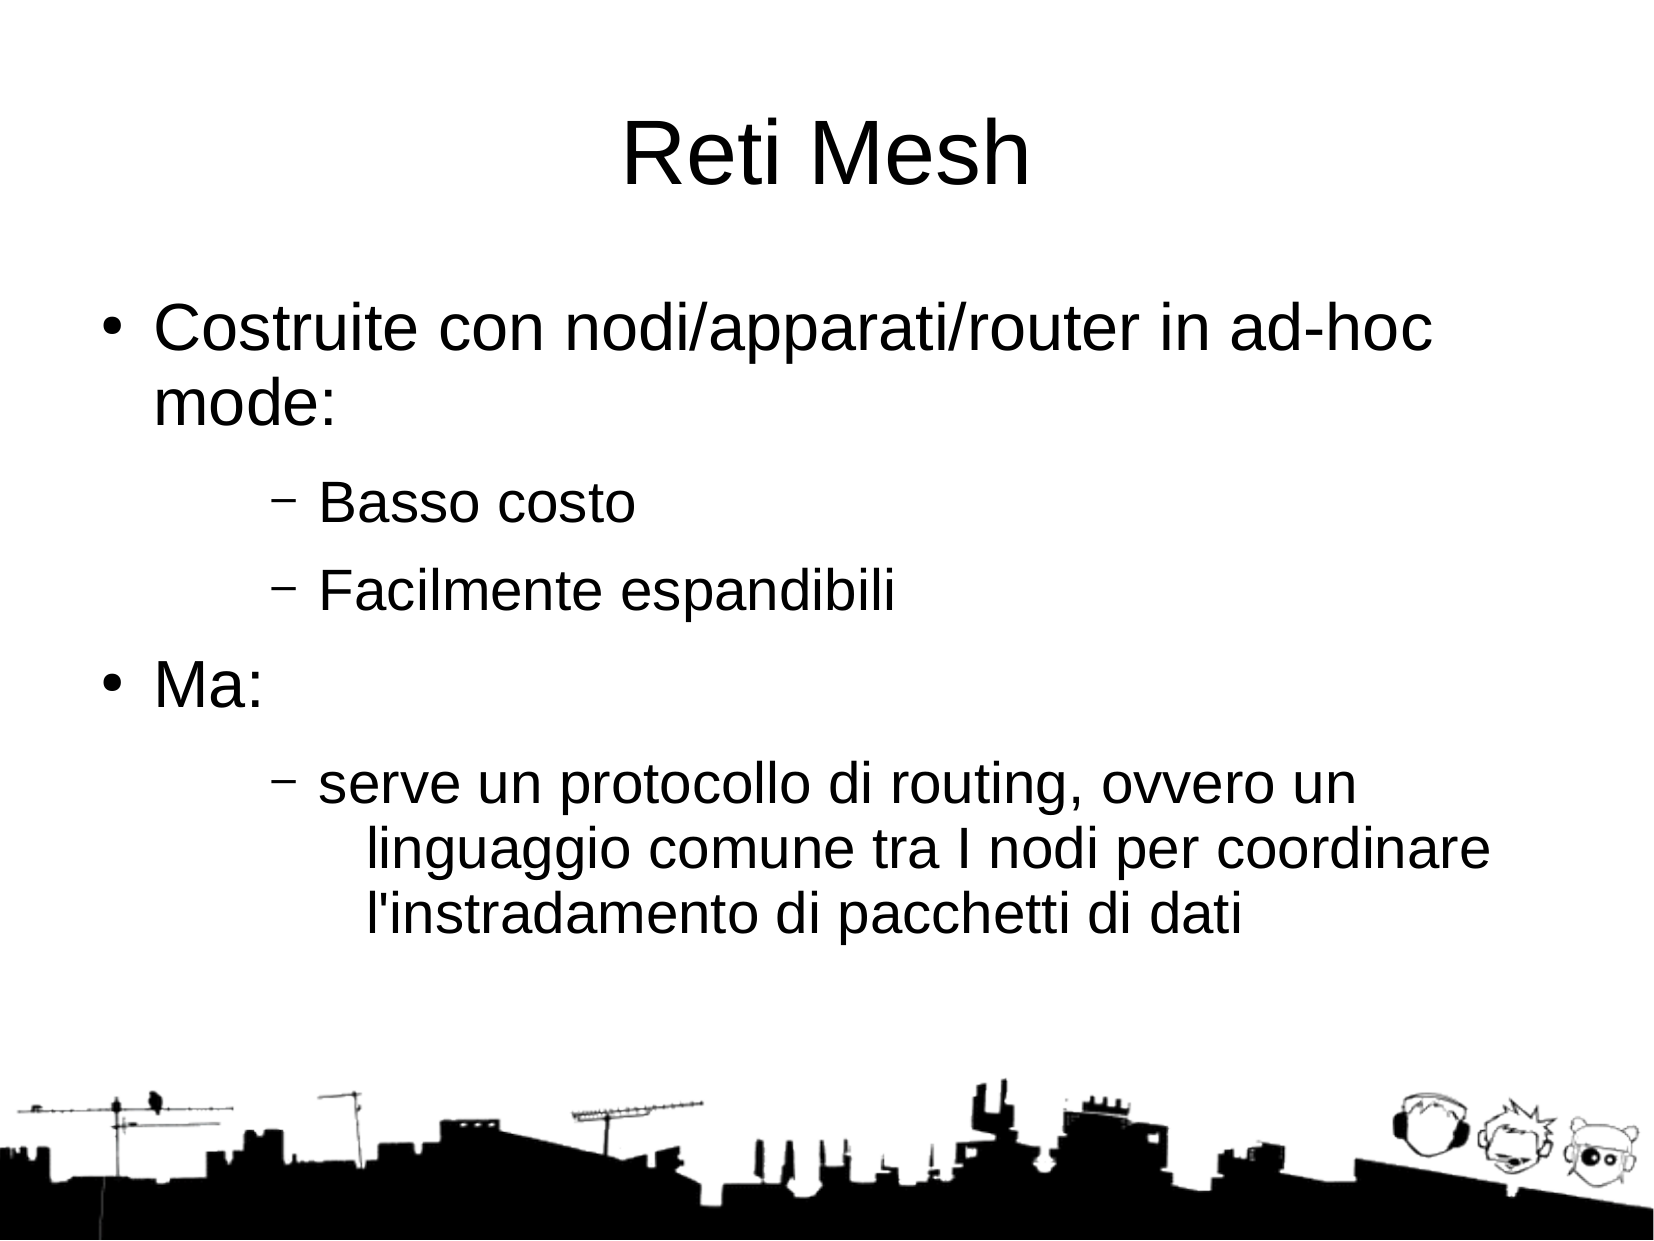

# Reti Mesh
Costruite con nodi/apparati/router in ad-hoc mode:
Basso costo
Facilmente espandibili
Ma:
serve un protocollo di routing, ovvero un linguaggio comune tra I nodi per coordinare l'instradamento di pacchetti di dati